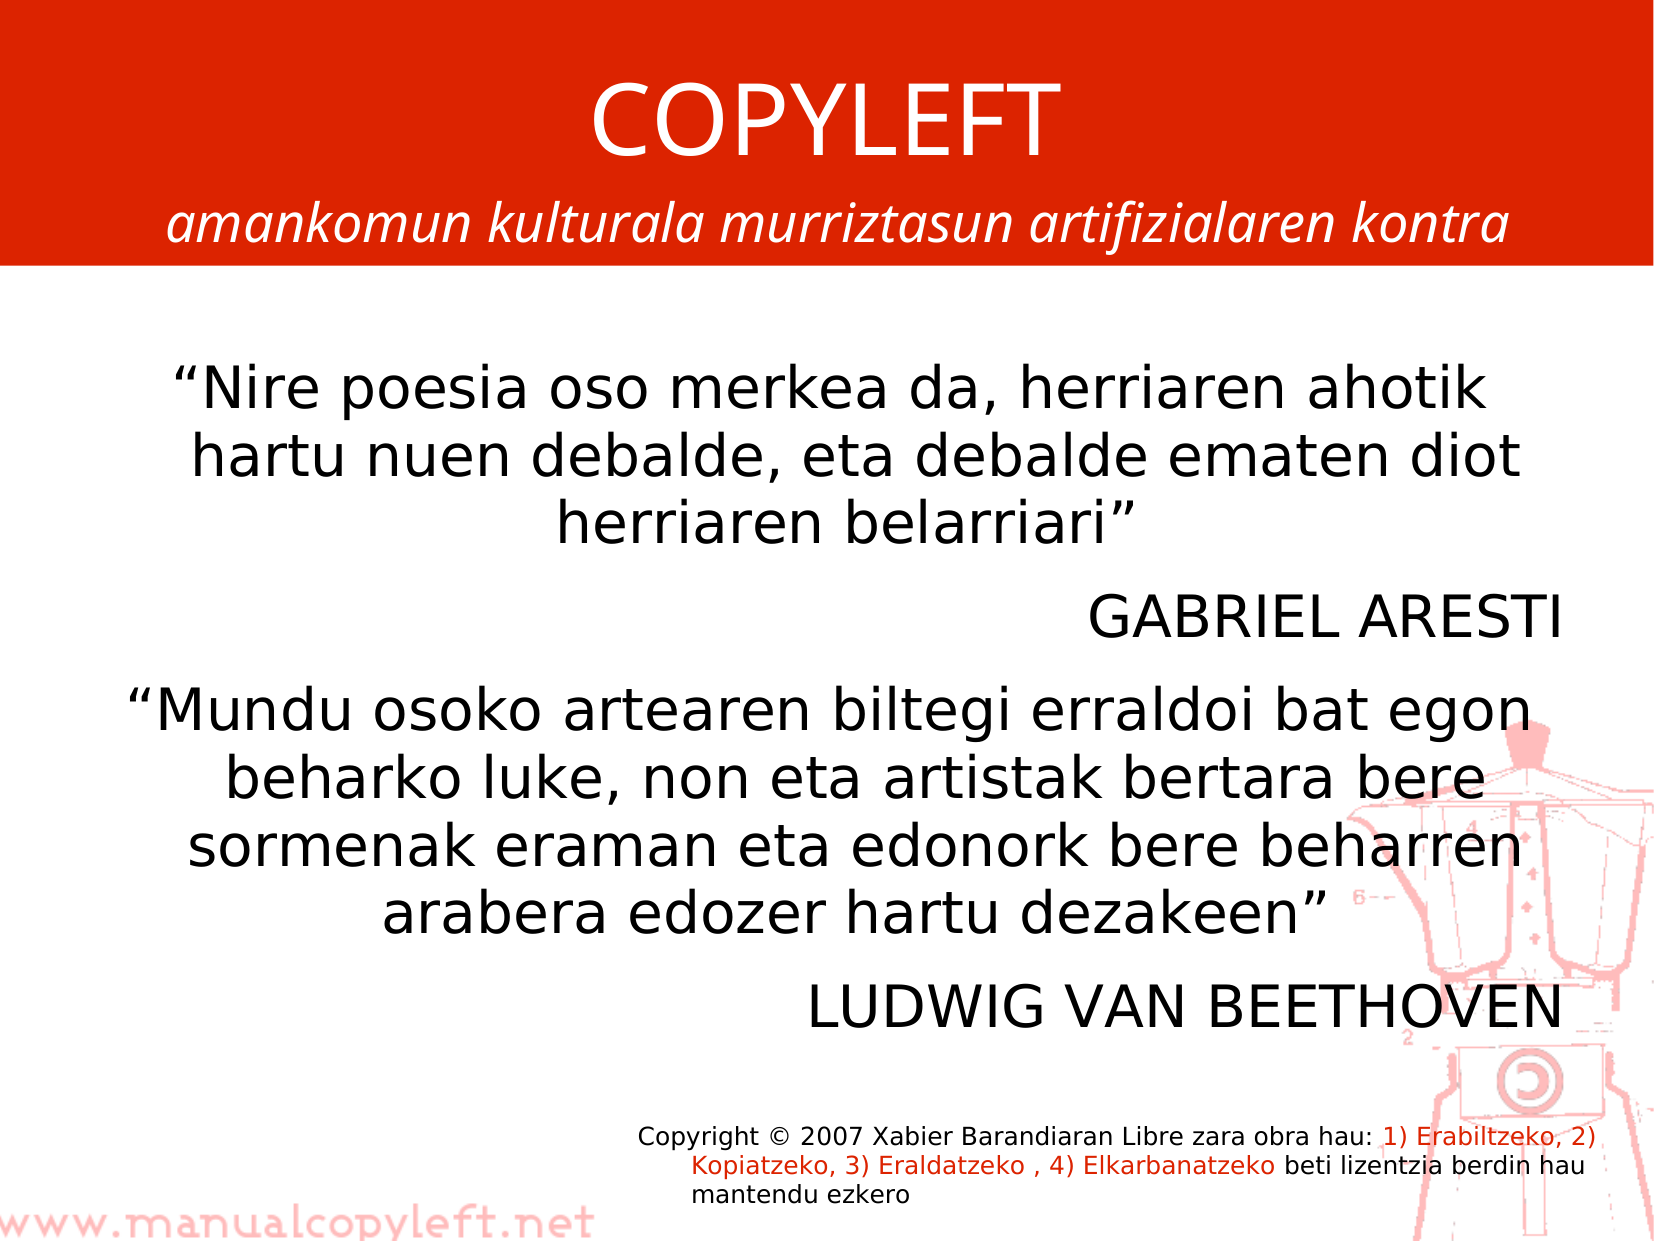

# COPYLEFT amankomun kulturala murriztasun artifizialaren kontra
“Nire poesia oso merkea da, herriaren ahotik hartu nuen debalde, eta debalde ematen diot herriaren belarriari”
GABRIEL ARESTI
“Mundu osoko artearen biltegi erraldoi bat egon beharko luke, non eta artistak bertara bere sormenak eraman eta edonork bere beharren arabera edozer hartu dezakeen”
 LUDWIG VAN BEETHOVEN
Copyright © 2007 Xabier Barandiaran Libre zara obra hau: 1) Erabiltzeko, 2) Kopiatzeko, 3) Eraldatzeko , 4) Elkarbanatzeko beti lizentzia berdin hau mantendu ezkero